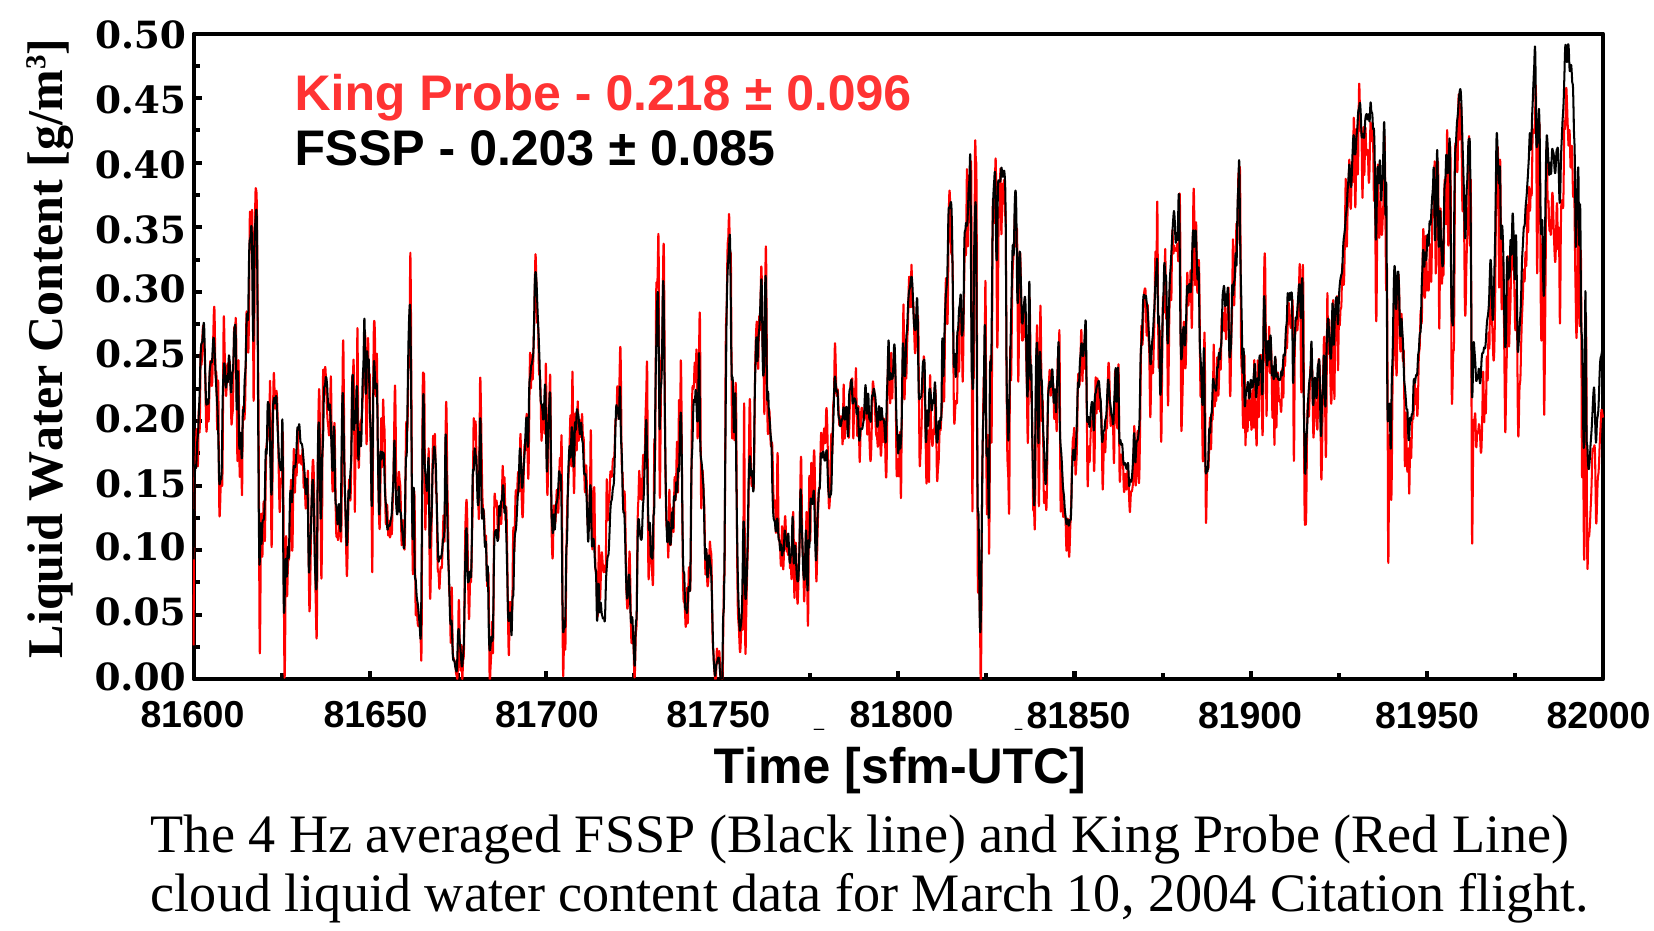

0.50
King Probe - 0.218 ± 0.096
FSSP - 0.203 ± 0.085
0.45
0.40
0.35
0.30
Liquid Water Content [g/m3]
0.25
0.20
0.15
0.10
0.05
0.00
81600
81650
81700
81750
81800
81850
81900
81950
82000
Time [sfm-UTC]
The 4 Hz averaged FSSP (Black line) and King Probe (Red Line) cloud liquid water content data for March 10, 2004 Citation flight.